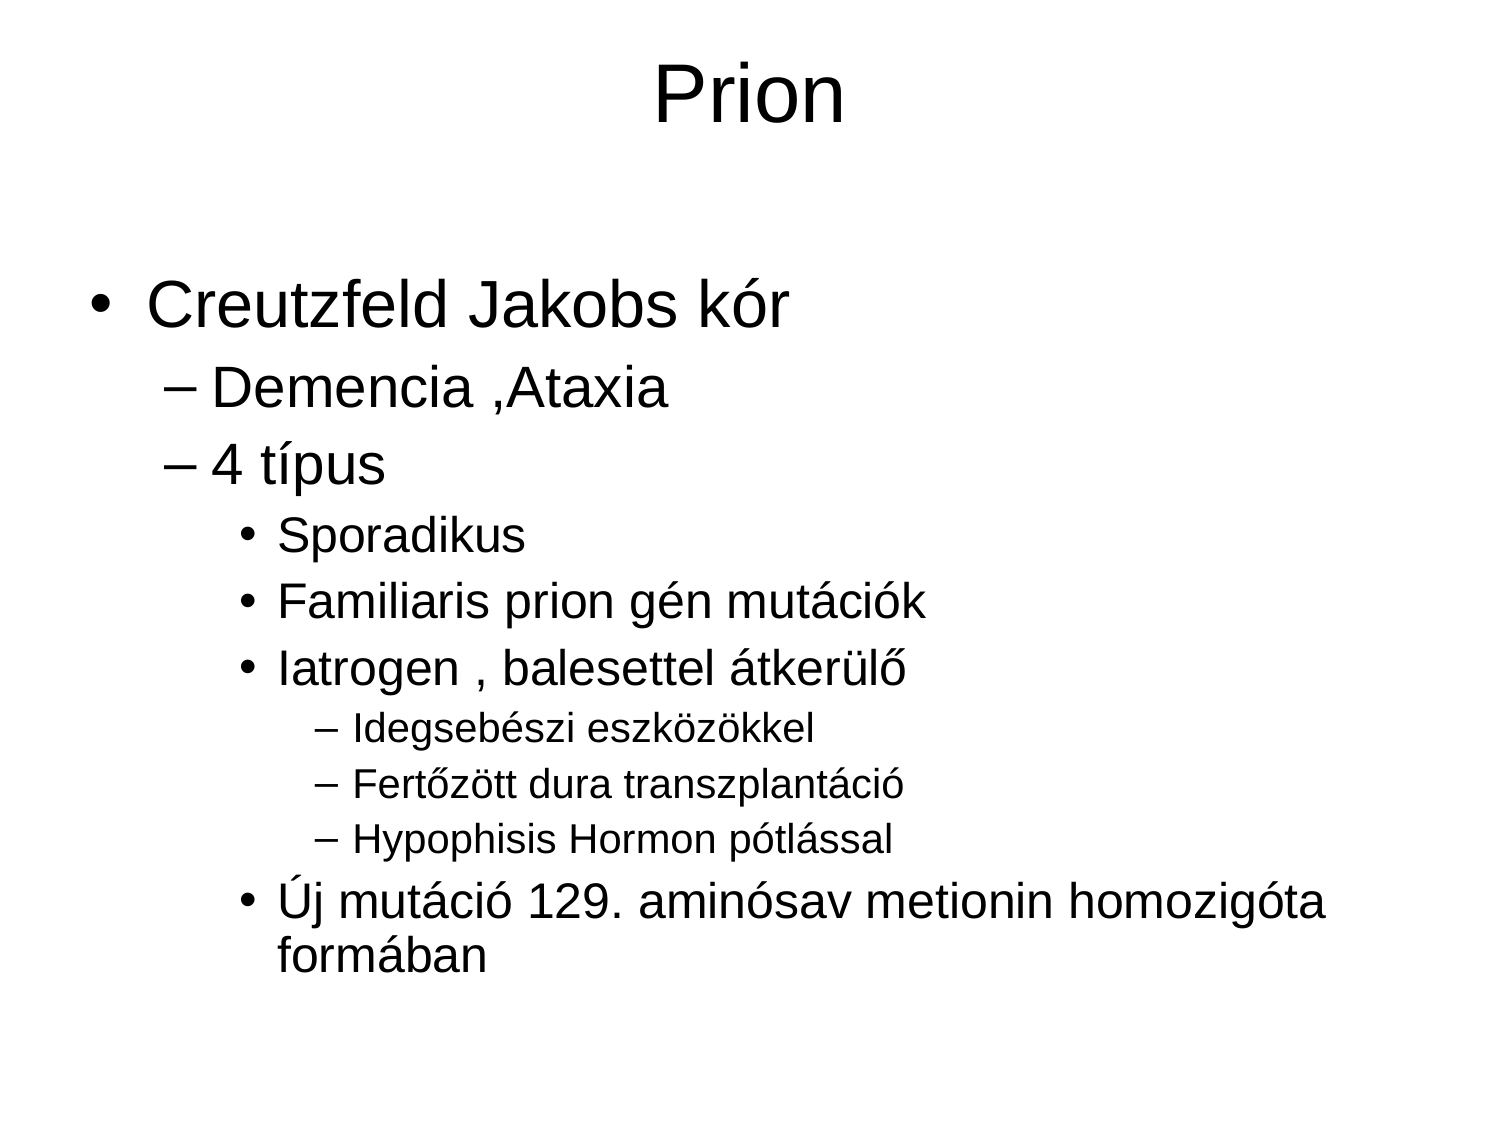

# Prion
Creutzfeld Jakobs kór
Demencia ,Ataxia
4 típus
Sporadikus
Familiaris prion gén mutációk
Iatrogen , balesettel átkerülő
Idegsebészi eszközökkel
Fertőzött dura transzplantáció
Hypophisis Hormon pótlással
Új mutáció 129. aminósav metionin homozigóta formában